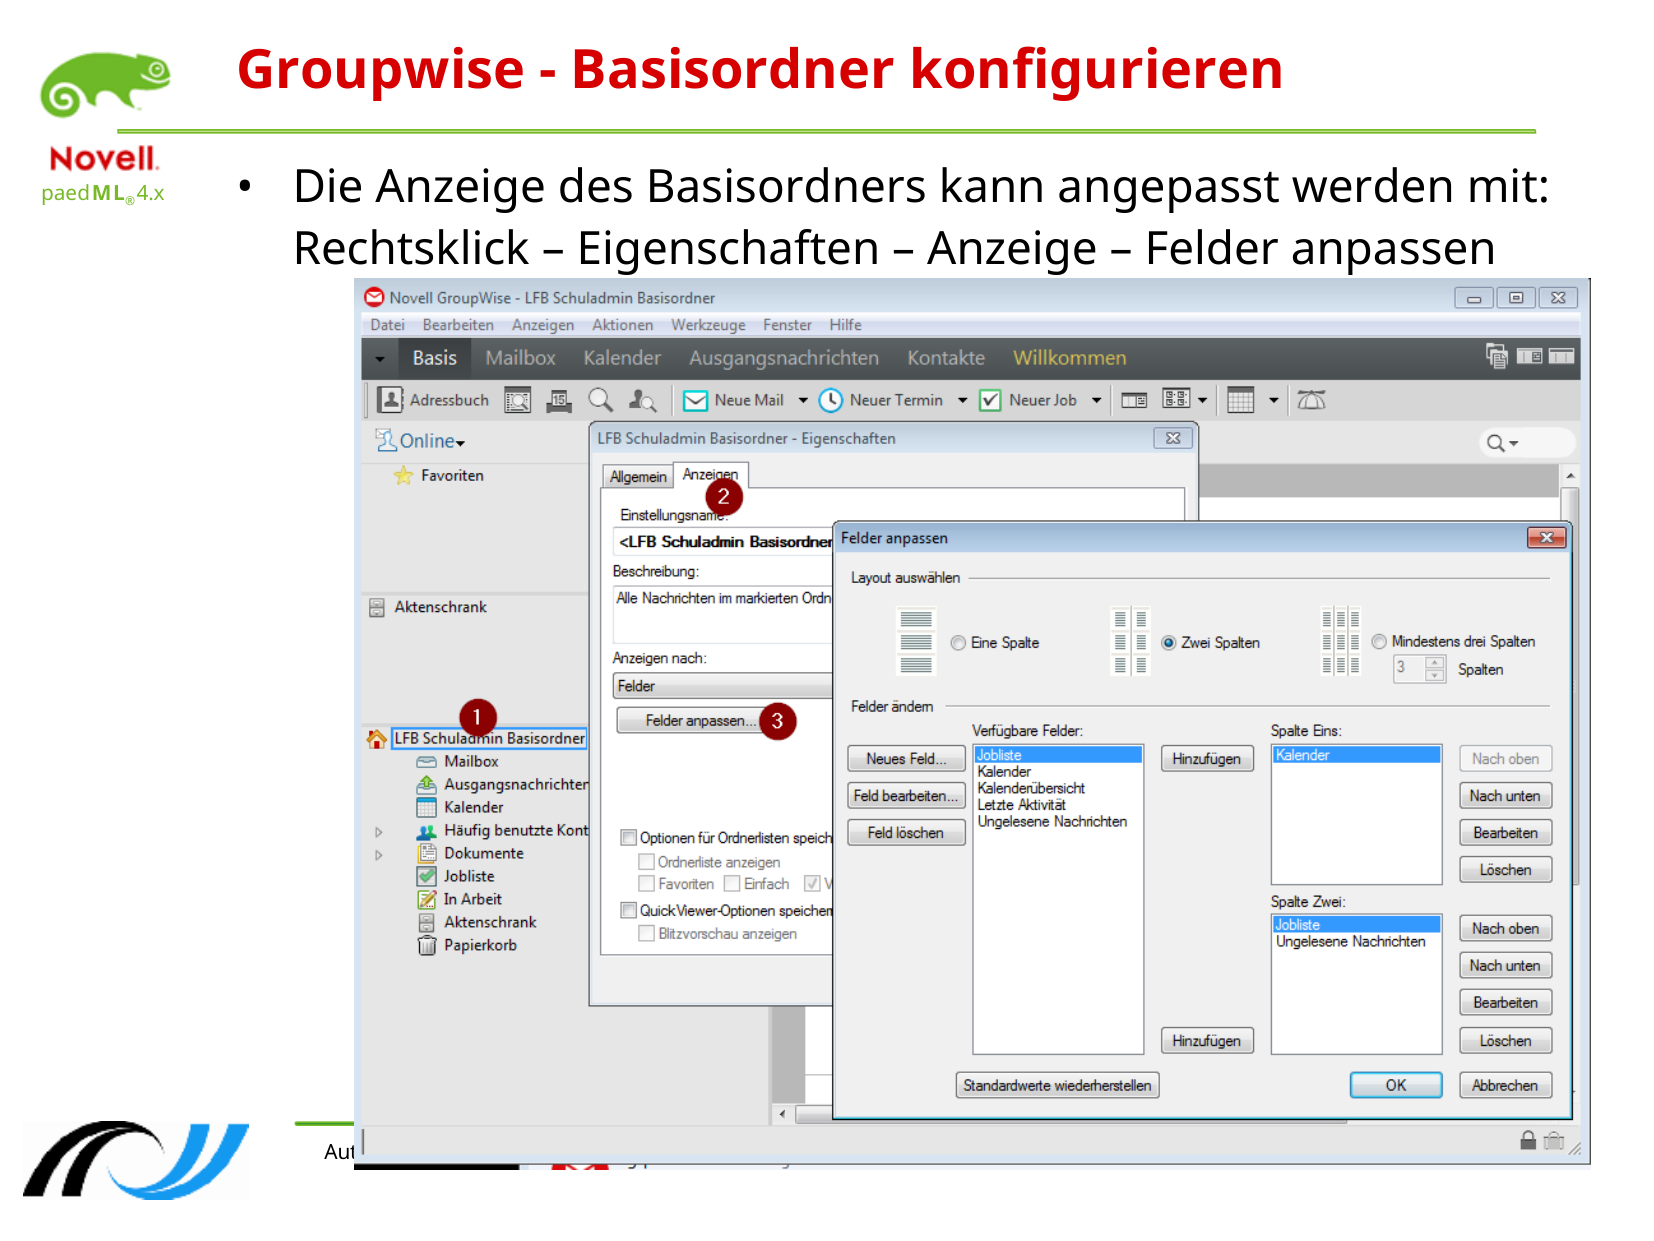

# Groupwise - Basisordner konfigurieren
Die Anzeige des Basisordners kann angepasst werden mit:
Rechtsklick – Eigenschaften – Anzeige – Felder anpassen
Autor: R. Stegmaier
Juli 2016
5